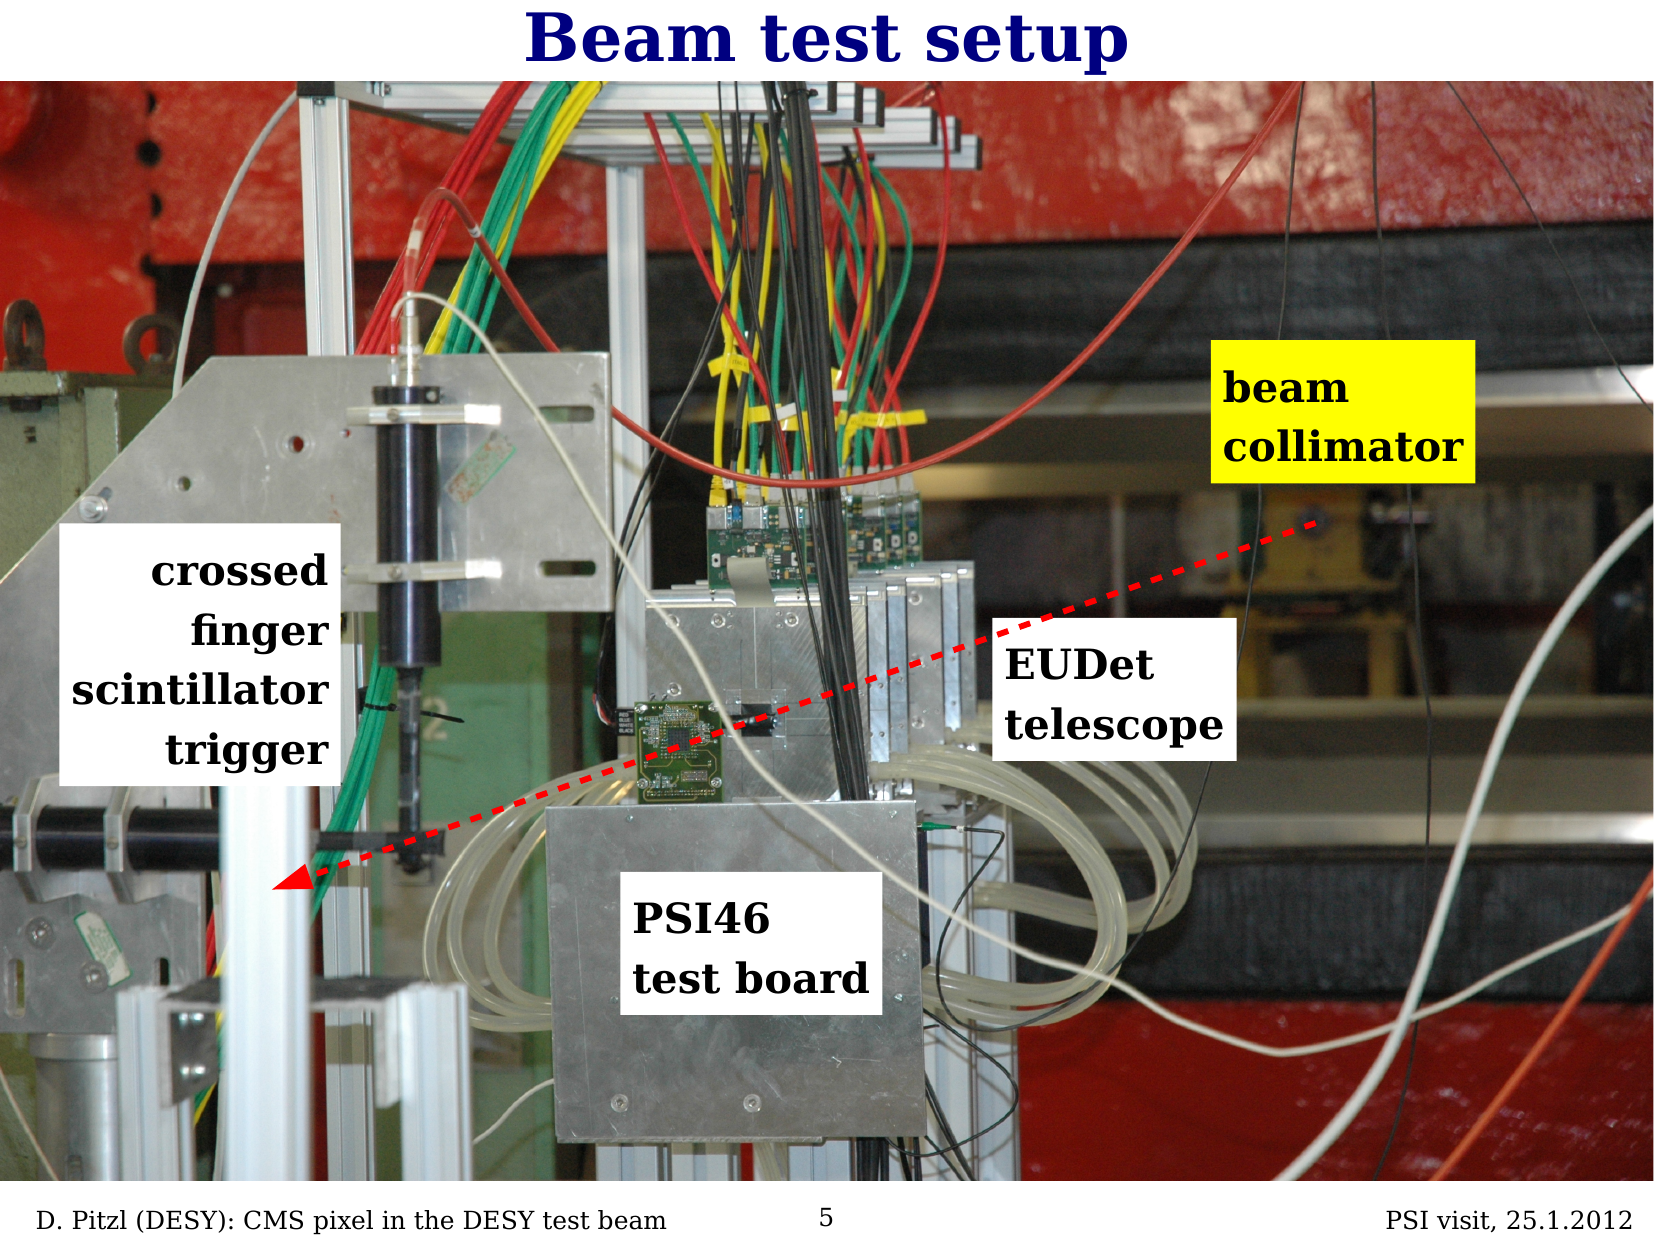

# Beam test setup
beam
collimator
crossed
finger
scintillator
trigger
EUDet
telescope
PSI46
test board